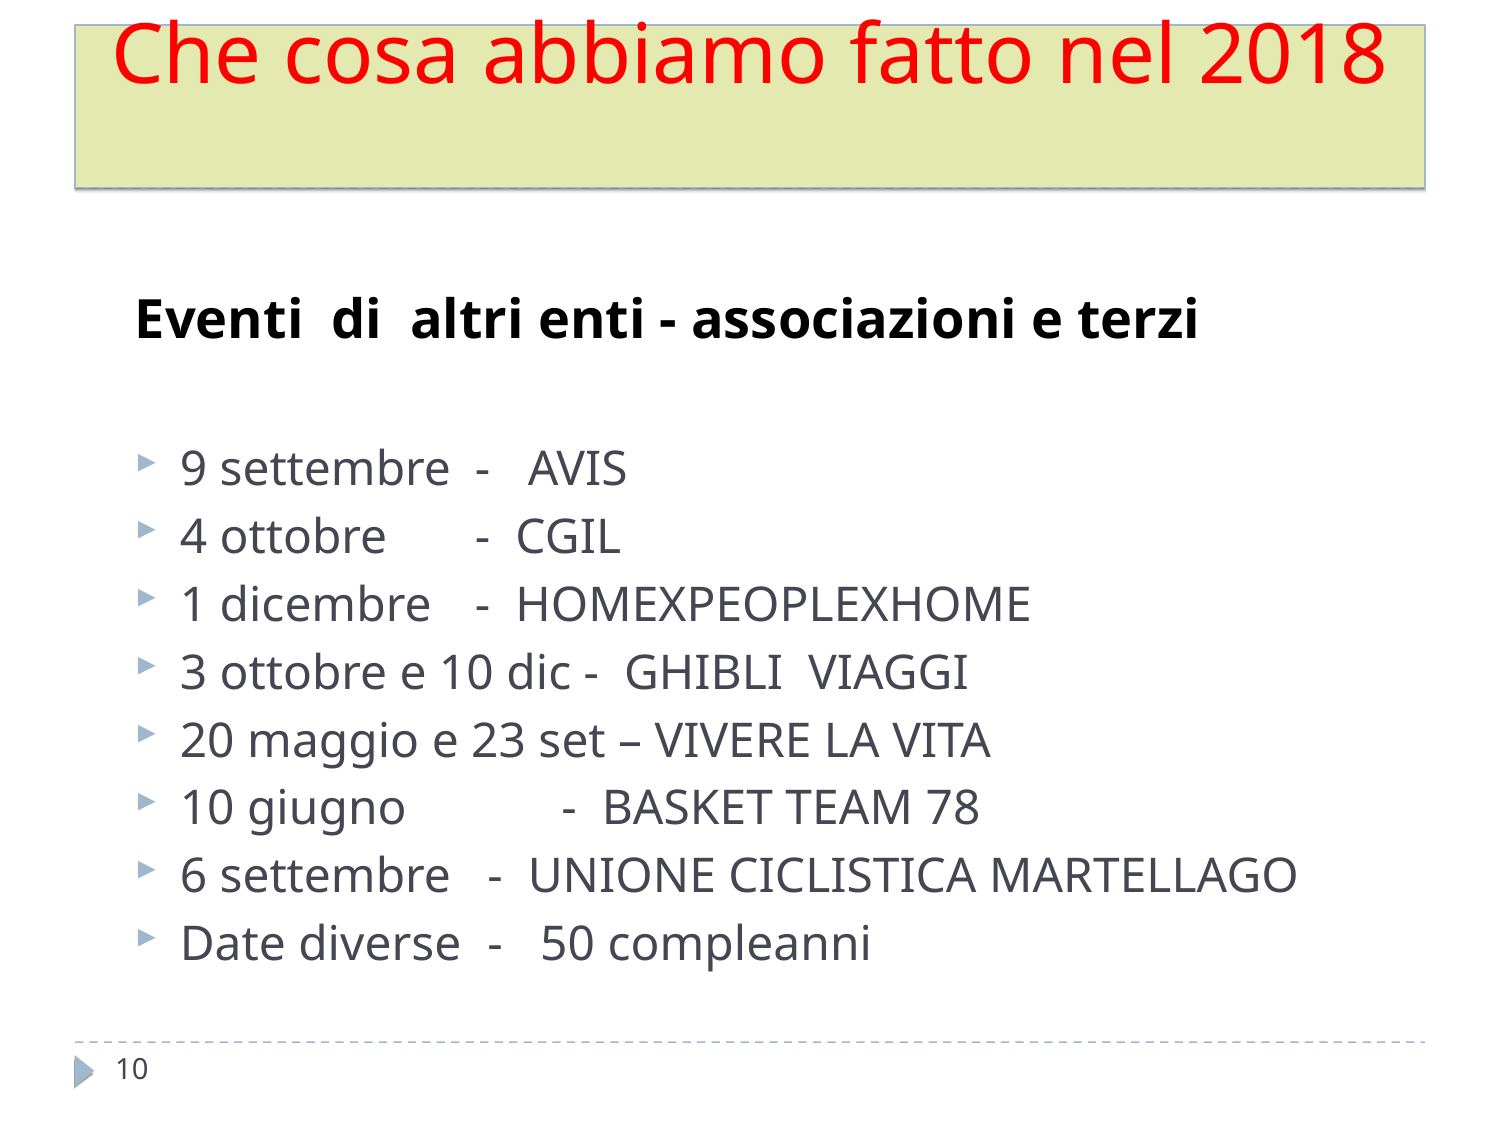

# Che cosa abbiamo fatto nel 2018
	Eventi di altri enti - associazioni e terzi
9 settembre 	- AVIS
4 ottobre 		- CGIL
1 dicembre 	- HOMEXPEOPLEXHOME
3 ottobre e 10 dic - GHIBLI VIAGGI
20 maggio e 23 set – VIVERE LA VITA
10 giugno 		 - BASKET TEAM 78
6 settembre 	 - UNIONE CICLISTICA MARTELLAGO
Date diverse 	 - 50 compleanni